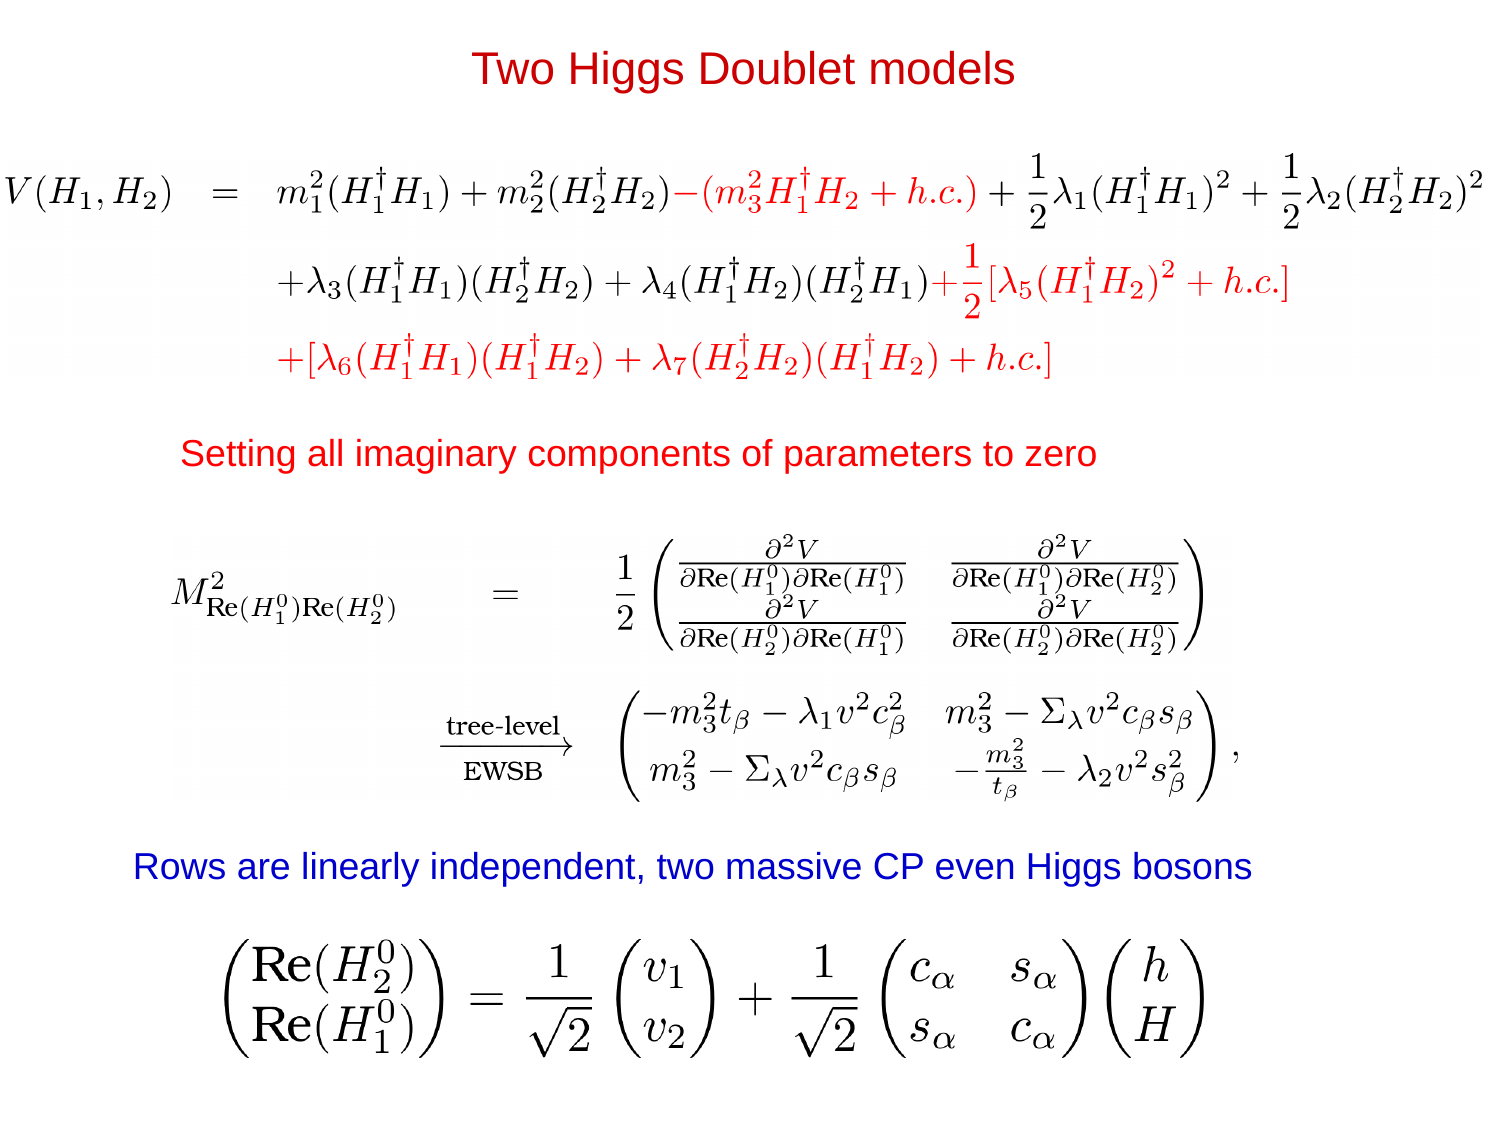

Two Higgs Doublet models
Setting all imaginary components of parameters to zero
Rows are linearly independent, two massive CP even Higgs bosons